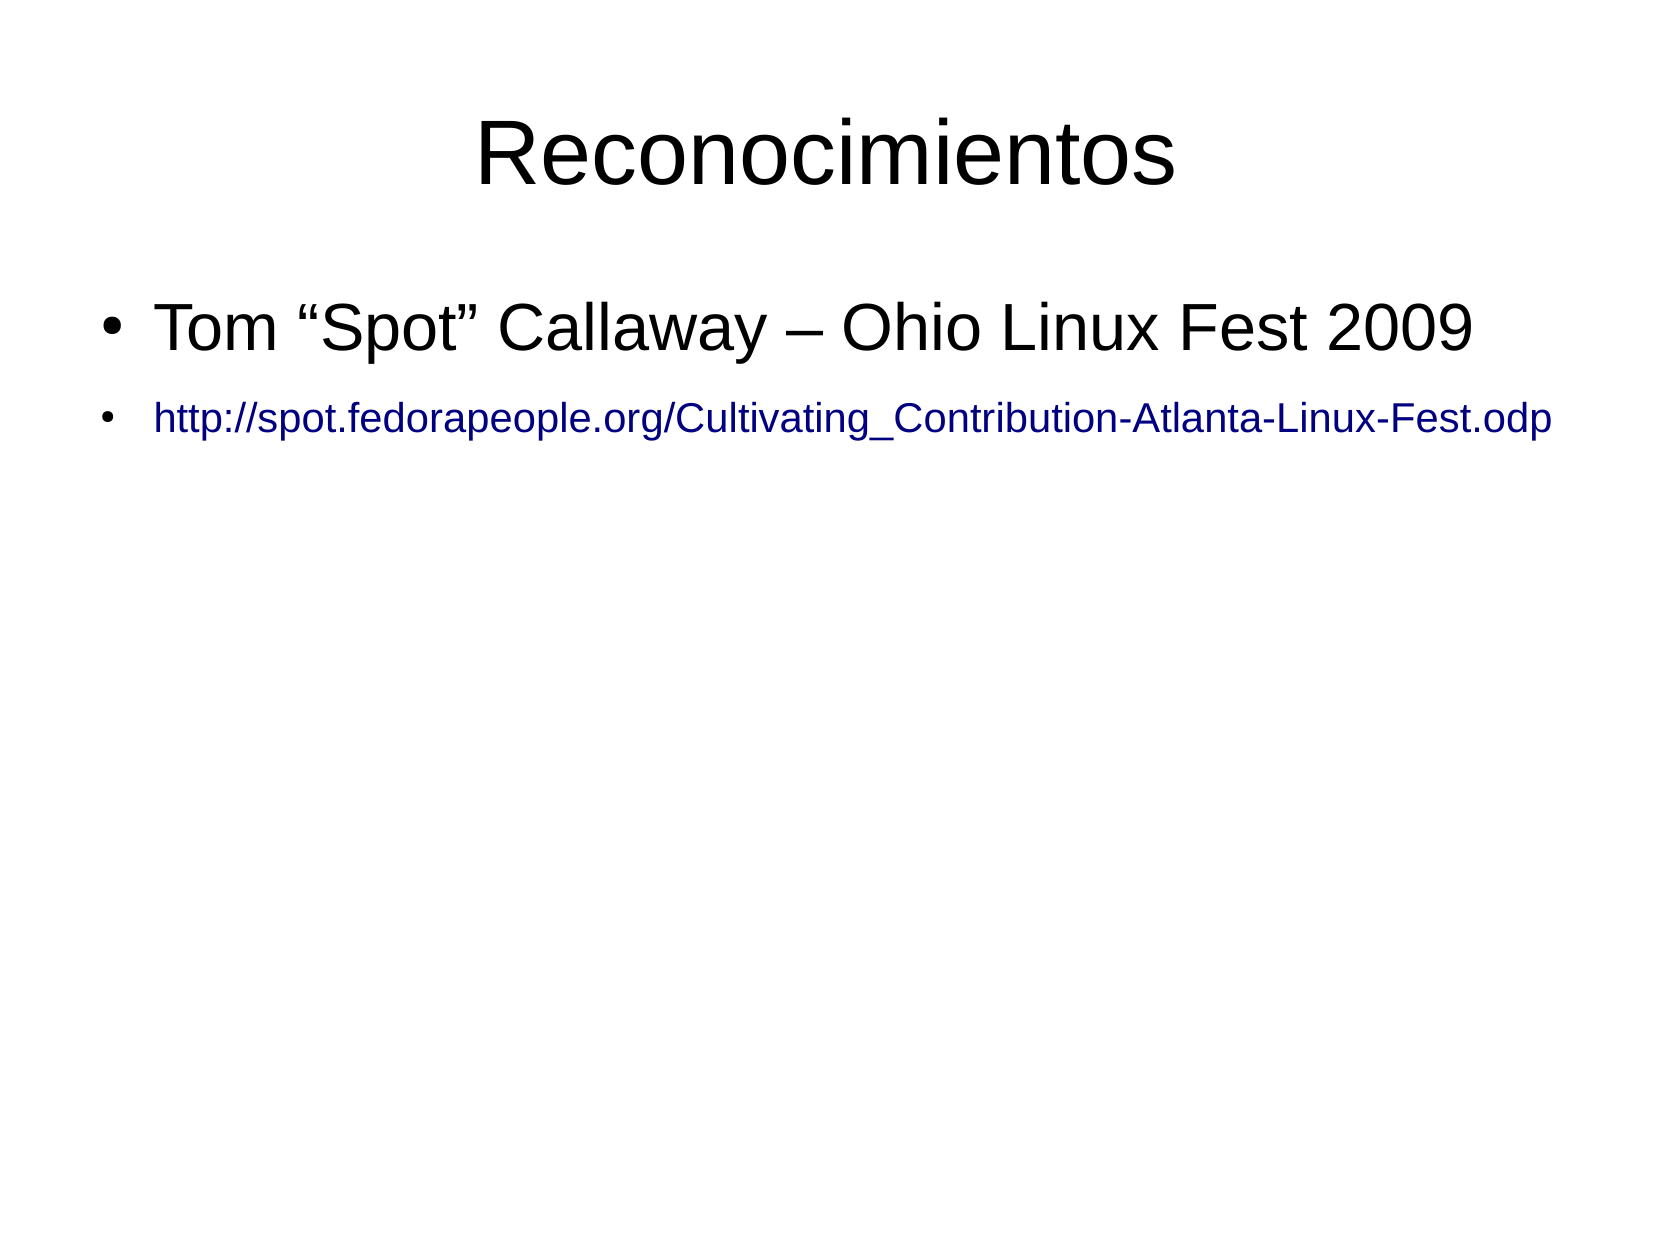

# Reconocimientos
Tom “Spot” Callaway – Ohio Linux Fest 2009
http://spot.fedorapeople.org/Cultivating_Contribution-Atlanta-Linux-Fest.odp